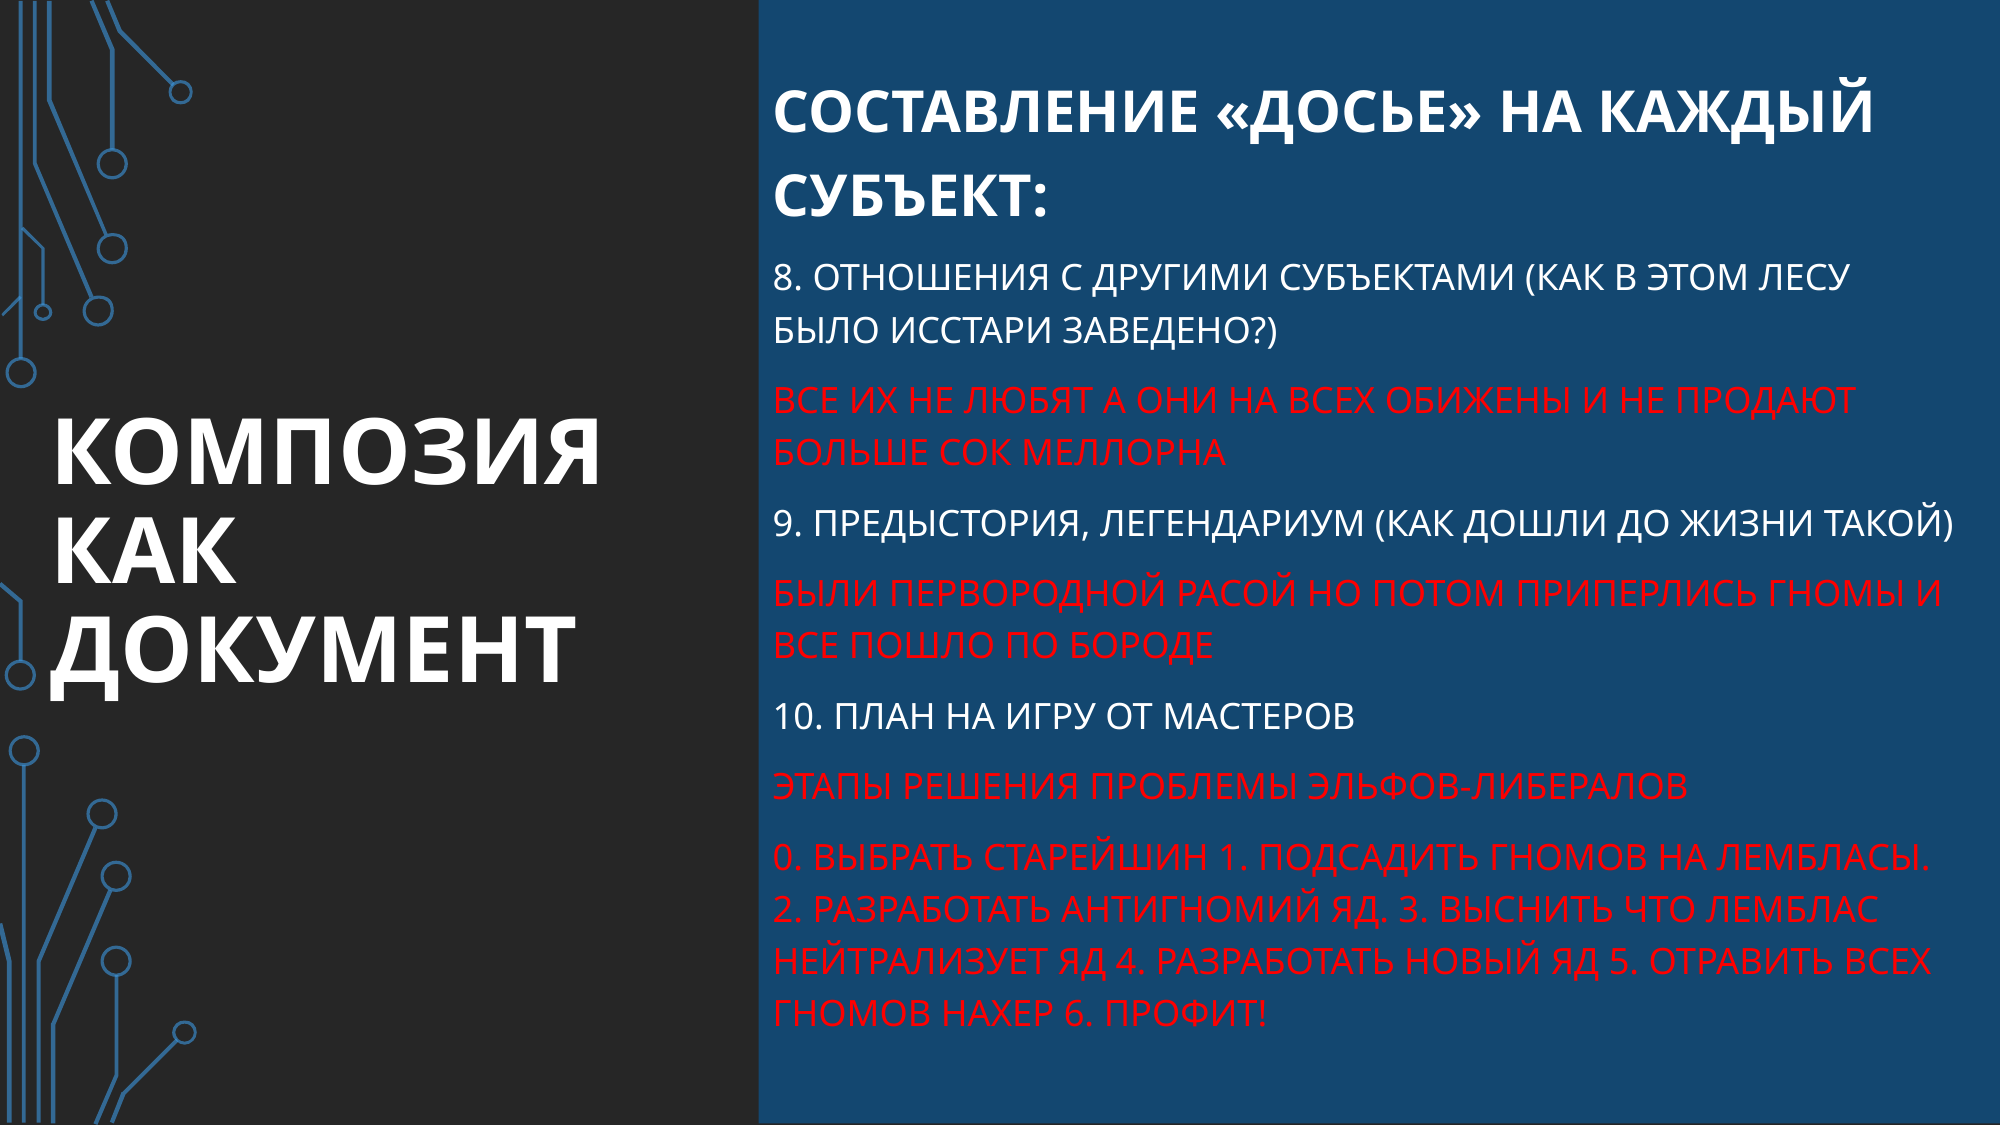

композИЯ КАК ДОКУМЕНТ
# СОСТАВЛЕНИЕ «ДОСЬЕ» НА КАЖДЫЙ СУБЪЕКТ:
8. ОТНОШЕНИЯ С ДРУГИМИ СУБЪЕКТАМИ (КАК В ЭТОМ ЛЕСУ БЫЛО ИССТАРИ ЗАВЕДЕНО?)
ВСЕ ИХ НЕ ЛЮБЯТ А ОНИ НА ВСЕХ ОБИЖЕНЫ И НЕ ПРОДАЮТ БОЛЬШЕ СОК МЕЛЛОРНА
9. ПРЕДЫСТОРИЯ, ЛЕГЕНДАРИУМ (КАК ДОШЛИ ДО ЖИЗНИ ТАКОЙ)
БЫЛИ ПЕРВОРОДНОЙ РАСОЙ НО ПОТОМ ПРИПЕРЛИСЬ ГНОМЫ И ВСЕ ПОШЛО ПО БОРОДЕ
10. ПЛАН НА ИГРУ ОТ МАСТЕРОВ
ЭТАПЫ РЕШЕНИЯ ПРОБЛЕМЫ ЭЛЬФОВ-ЛИБЕРАЛОВ
0. ВЫБРАТЬ СТАРЕЙШИН 1. ПОДСАДИТЬ ГНОМОВ НА ЛЕМБЛАСЫ. 2. РАЗРАБОТАТЬ АНТИГНОМИЙ ЯД. 3. ВЫСНИТЬ ЧТО ЛЕМБЛАС НЕЙТРАЛИЗУЕТ ЯД 4. РАЗРАБОТАТЬ НОВЫЙ ЯД 5. ОТРАВИТЬ ВСЕХ ГНОМОВ НАХЕР 6. ПРОФИТ!